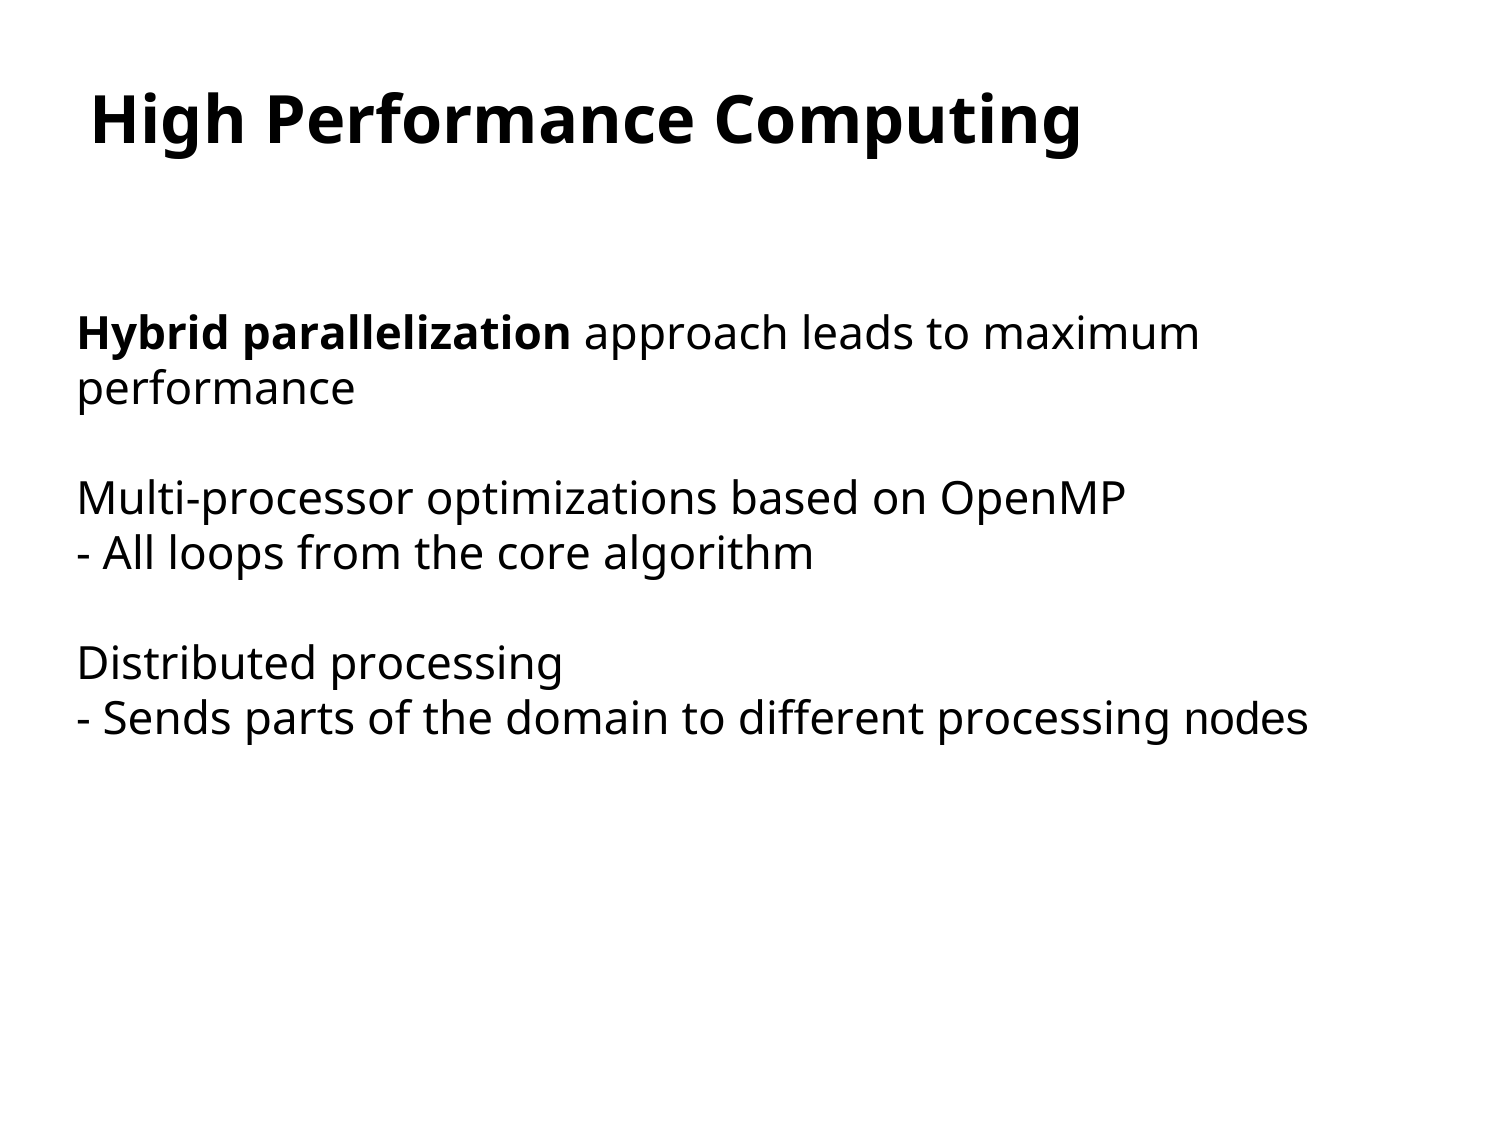

High Performance Computing
Hybrid parallelization approach leads to maximum performance
Multi-processor optimizations based on OpenMP
- All loops from the core algorithm
Distributed processing
- Sends parts of the domain to different processing nodes